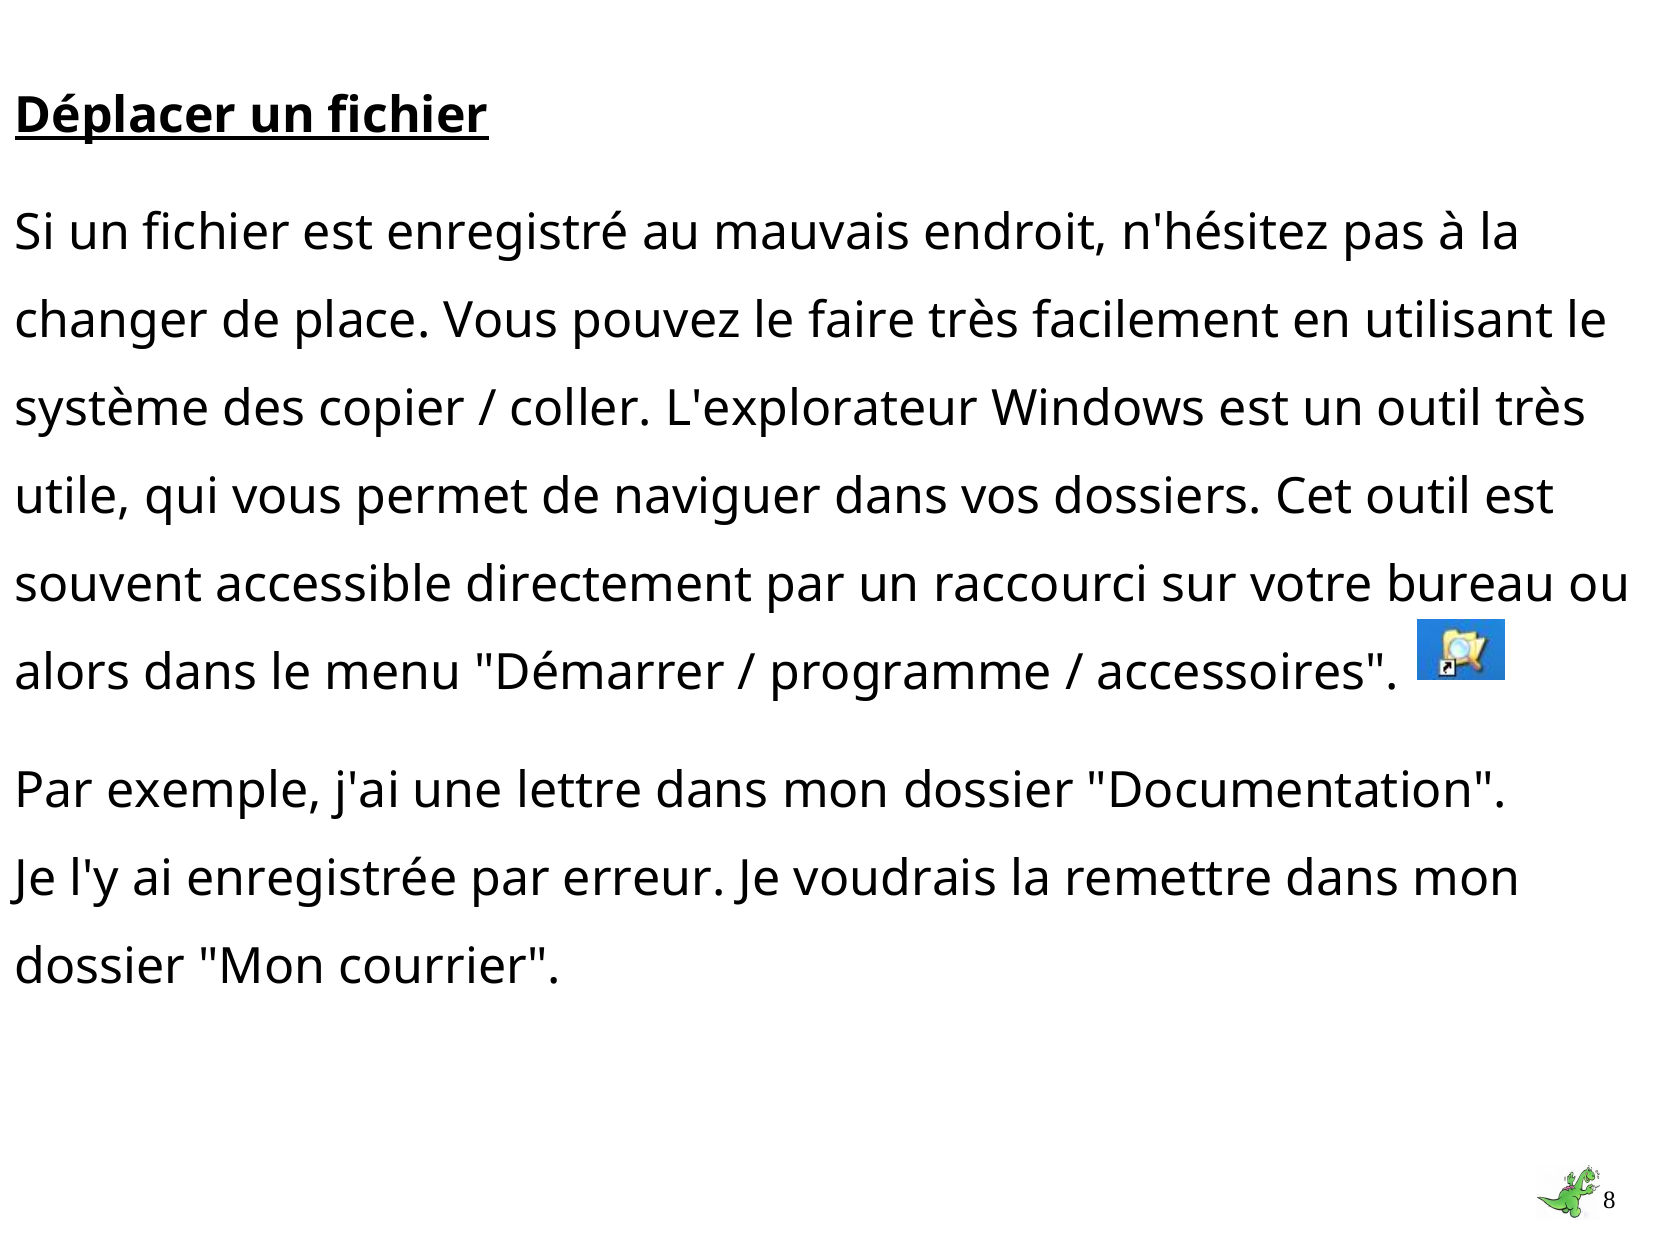

Déplacer un fichier
Si un fichier est enregistré au mauvais endroit, n'hésitez pas à la
changer de place. Vous pouvez le faire très facilement en utilisant le
système des copier / coller. L'explorateur Windows est un outil très
utile, qui vous permet de naviguer dans vos dossiers. Cet outil est
souvent accessible directement par un raccourci sur votre bureau ou
alors dans le menu "Démarrer / programme / accessoires".
Par exemple, j'ai une lettre dans mon dossier "Documentation".
Je l'y ai enregistrée par erreur. Je voudrais la remettre dans mon
dossier "Mon courrier".
8